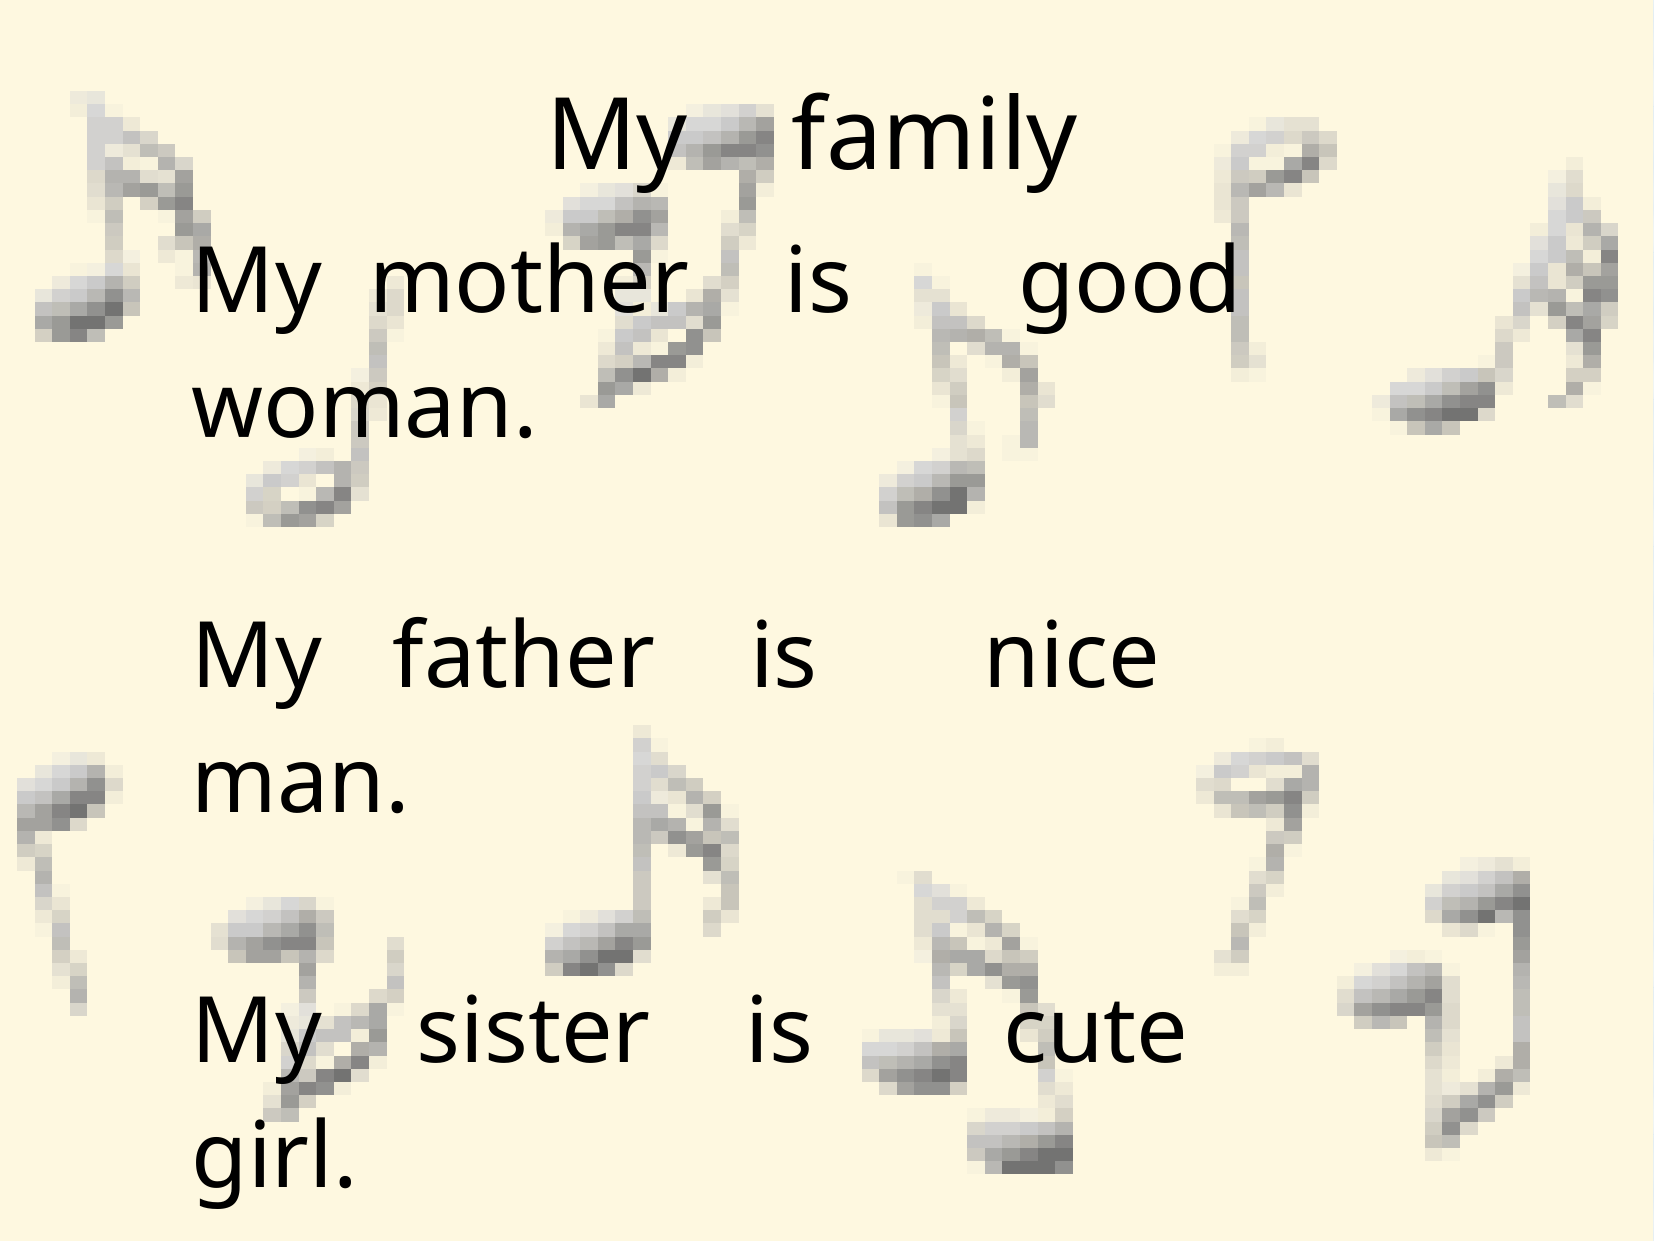

My family
My mother is good woman.
My father is nice man.
My sister is cute girl.
So My family is good.